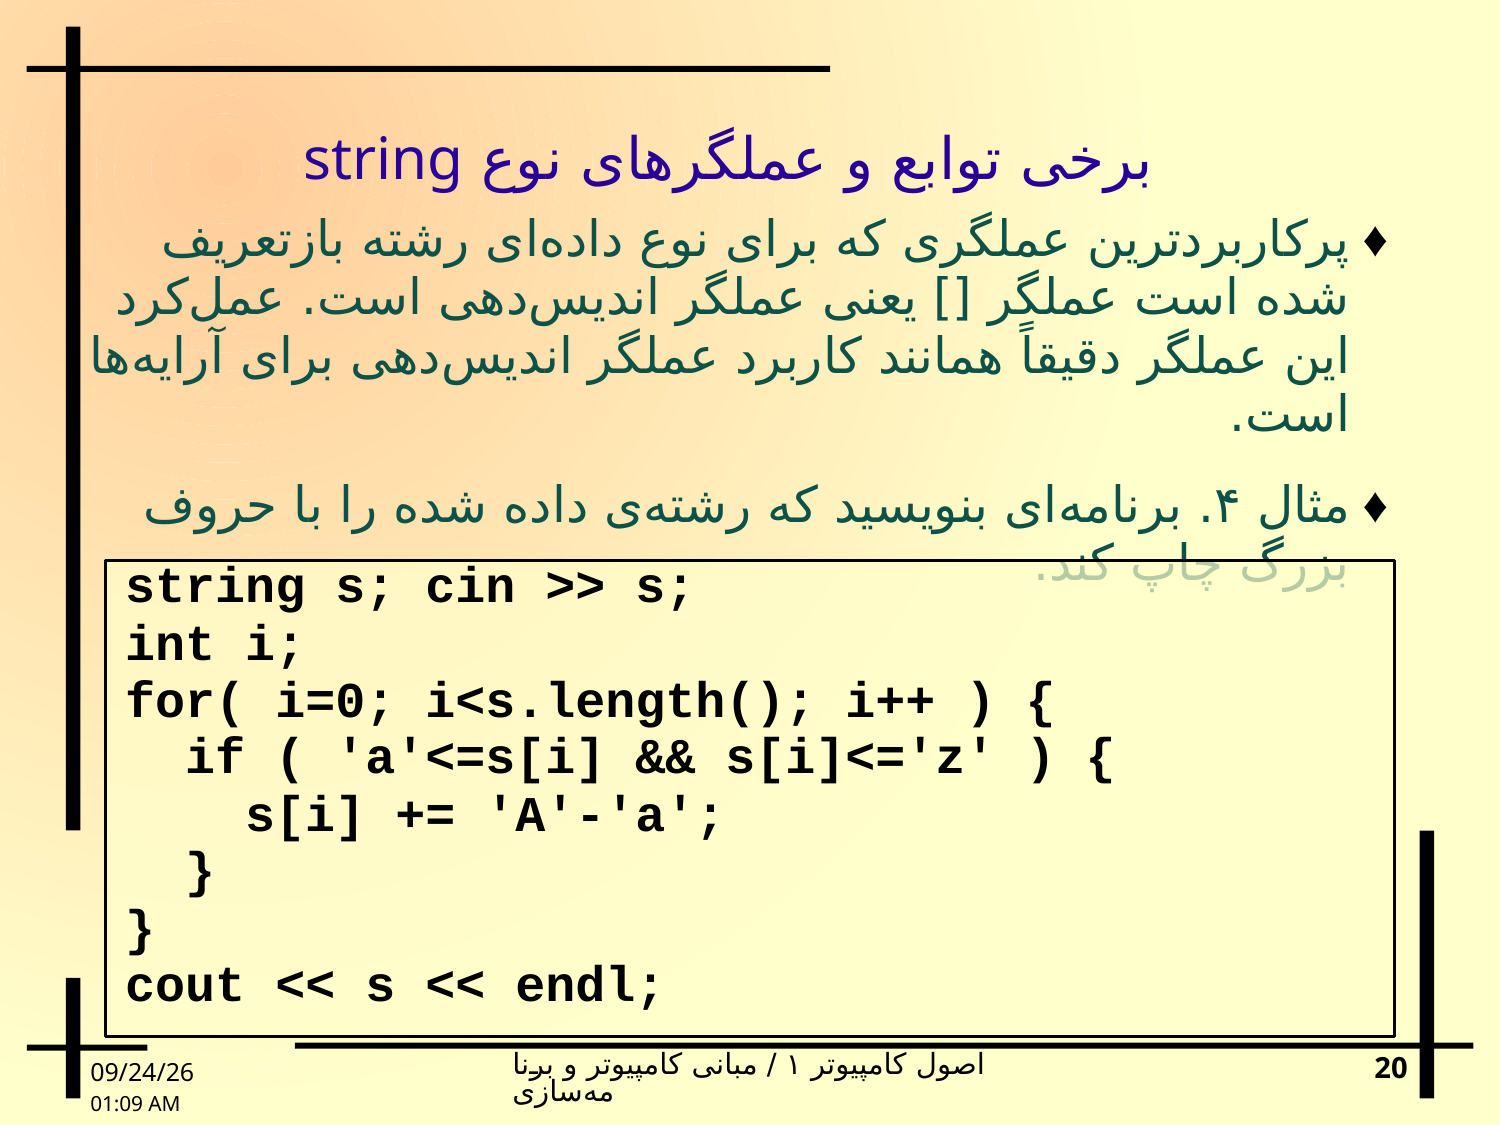

# برخی توابع و عملگرهای نوع string
پرکاربردترین عملگری که برای نوع داده‌ای رشته بازتعریف شده است عملگر [] یعنی عملگر اندیس‌دهی است. عمل‌کرد این عملگر دقیقاً همانند کاربرد عملگر اندیس‌دهی برای آرایه‌ها است.
مثال ۴. برنامه‌ای بنویسید که رشته‌ی داده شده را با حروف بزرگ چاپ کند.
string s; cin >> s;
int i;
for( i=0; i<s.length(); i++ ) {
 if ( 'a'<=s[i] && s[i]<='z' ) {
 s[i] += 'A'-'a';
 }
}
cout << s << endl;
اصول کامپیوتر ۱ / مبانی کامپیوتر و برنامه‌سازی
20